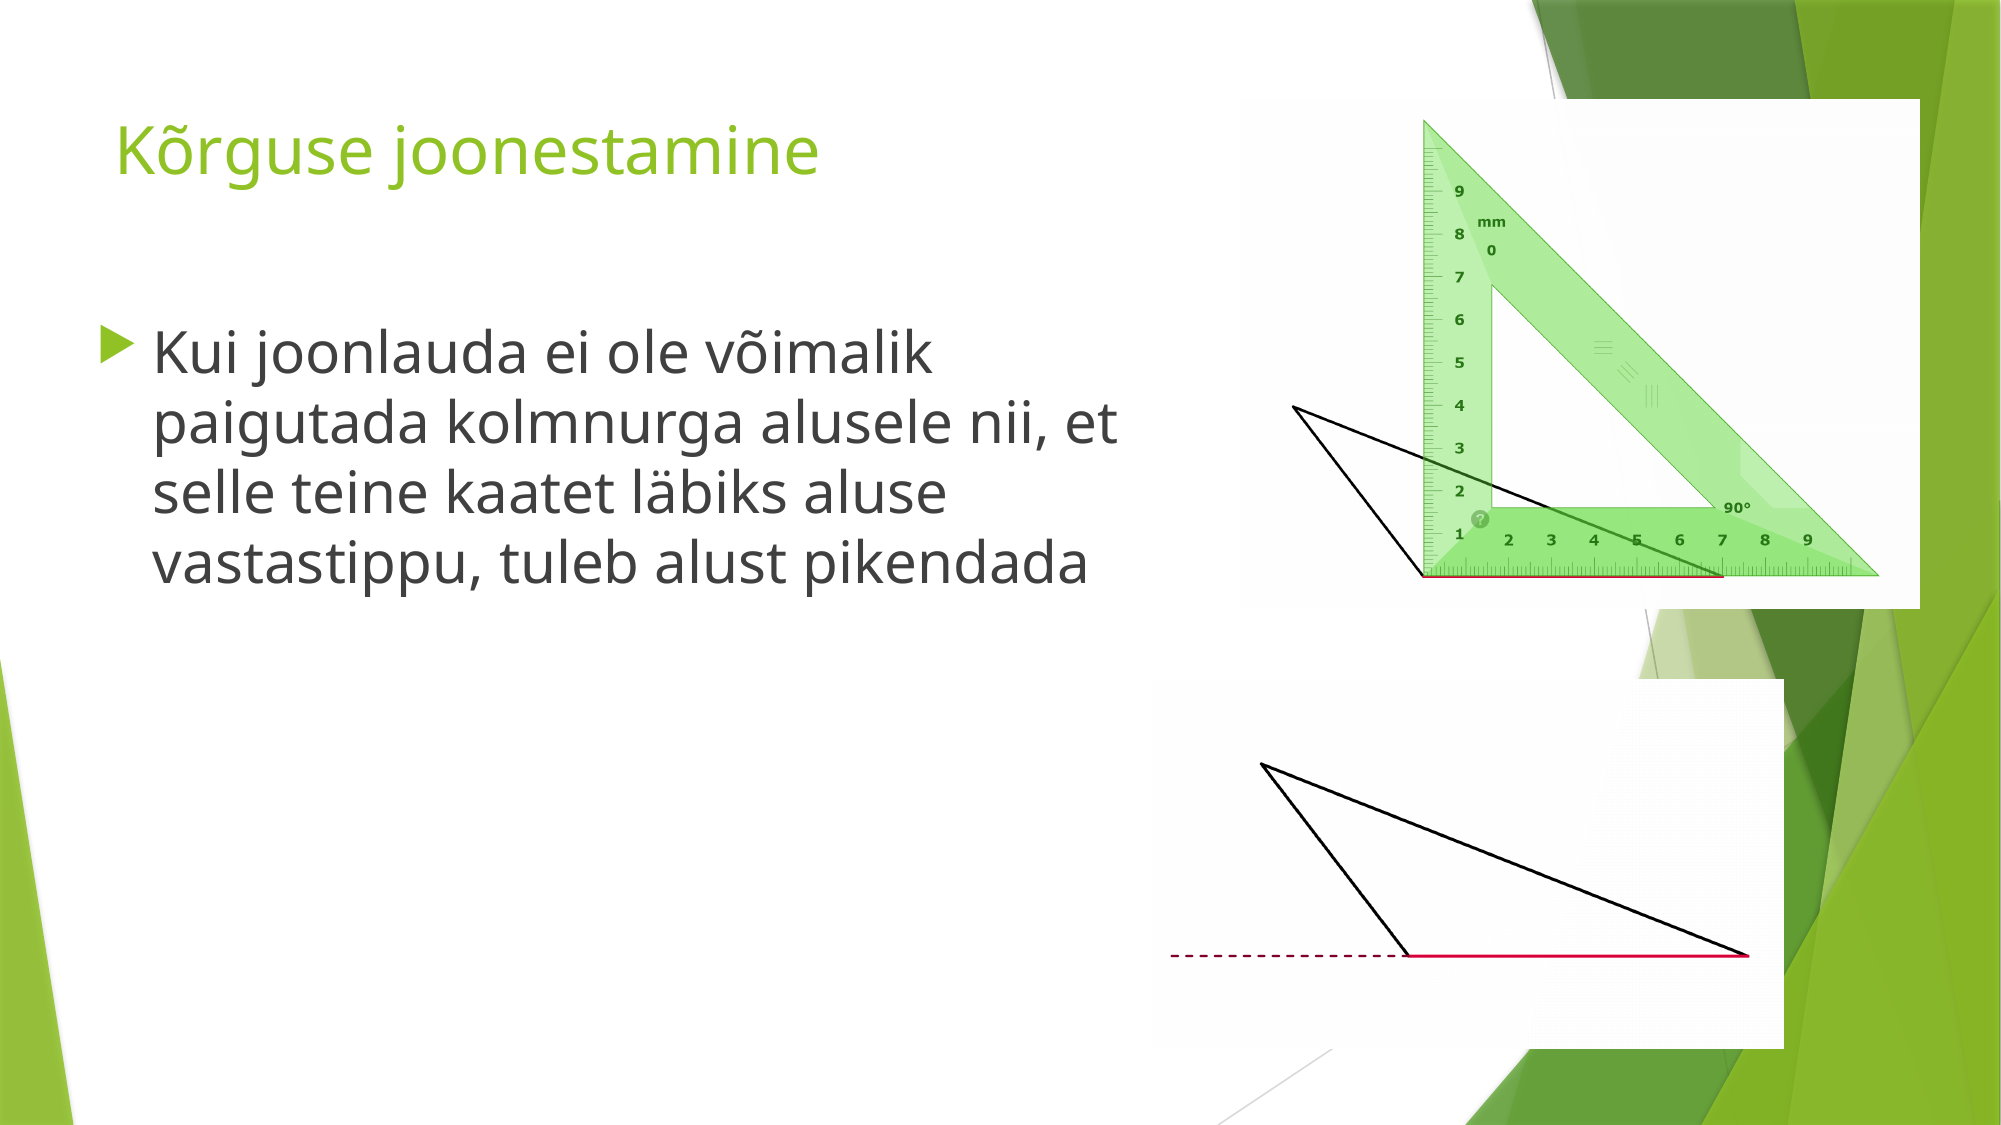

# Kõrguse joonestamine
Kui joonlauda ei ole võimalik paigutada kolmnurga alusele nii, et selle teine kaatet läbiks aluse vastastippu, tuleb alust pikendada